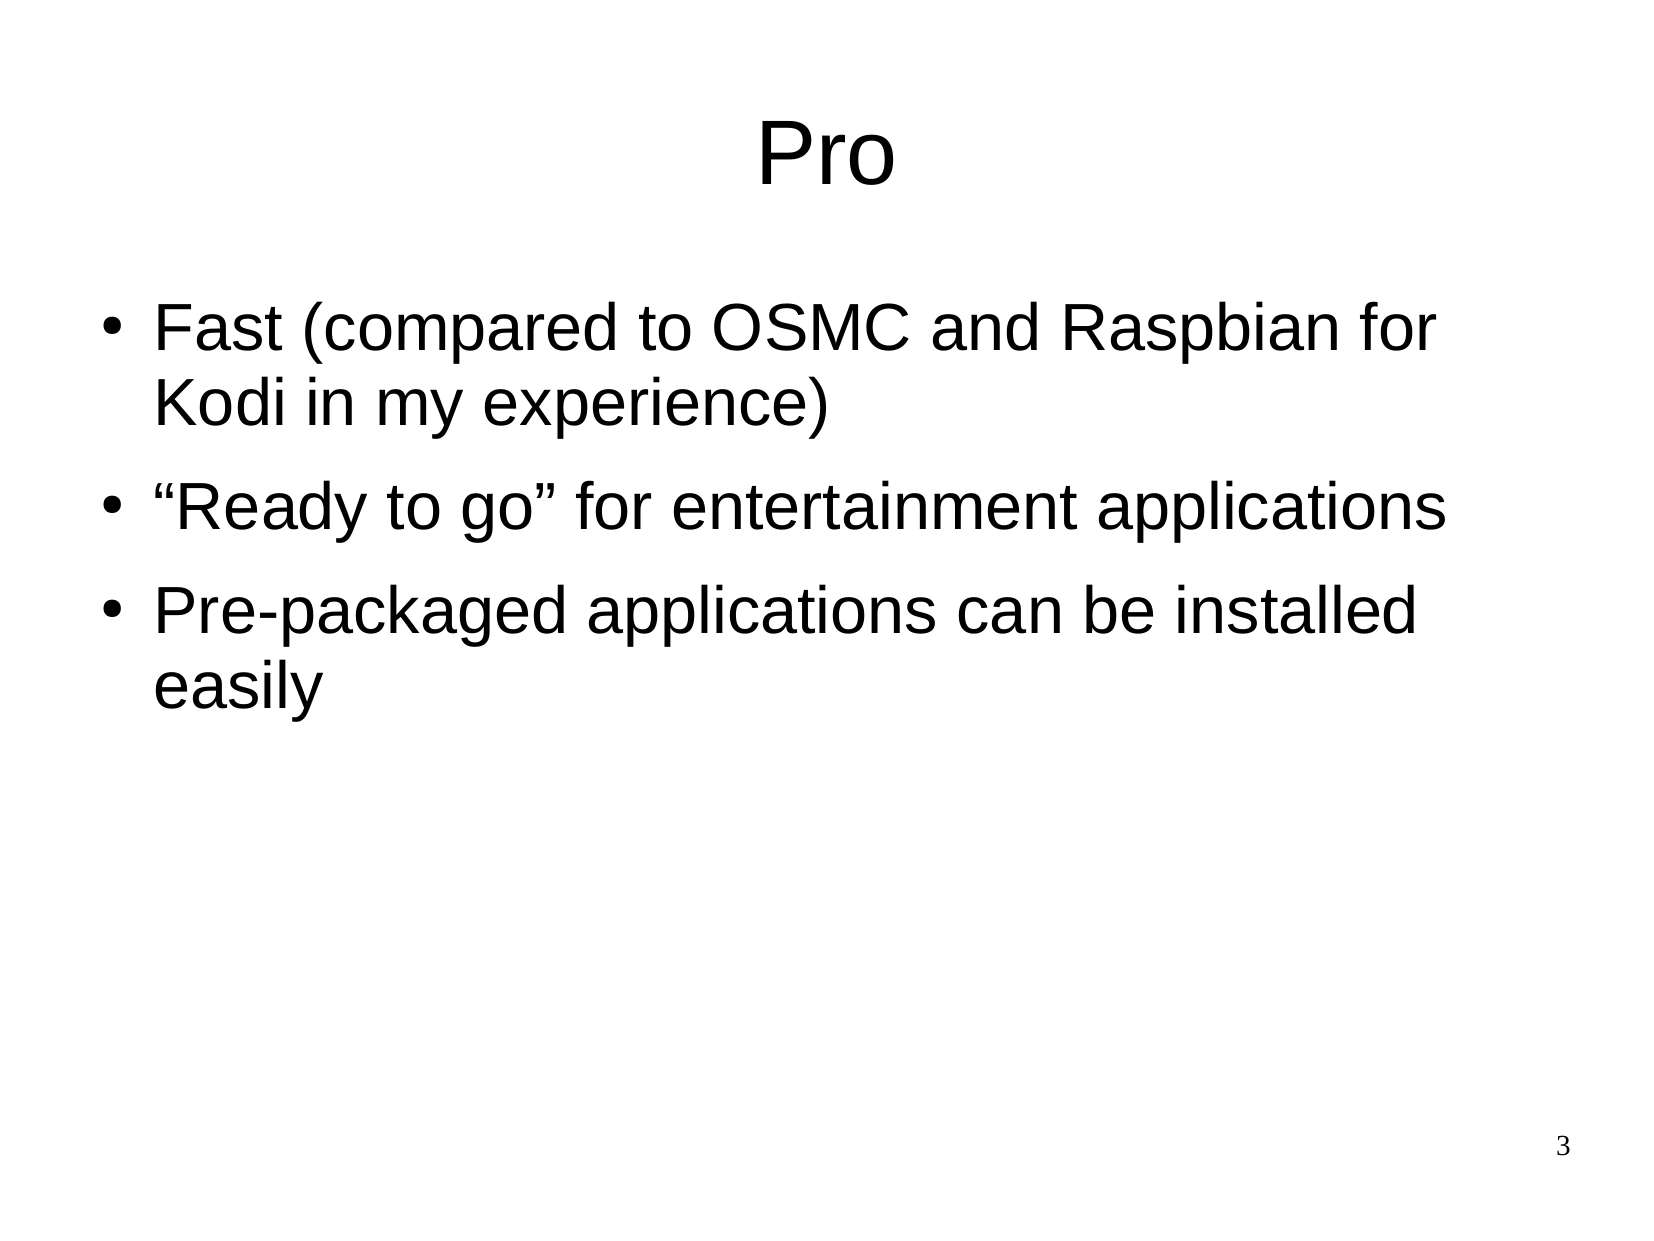

# Pro
Fast (compared to OSMC and Raspbian for Kodi in my experience)
“Ready to go” for entertainment applications
Pre-packaged applications can be installed easily
3